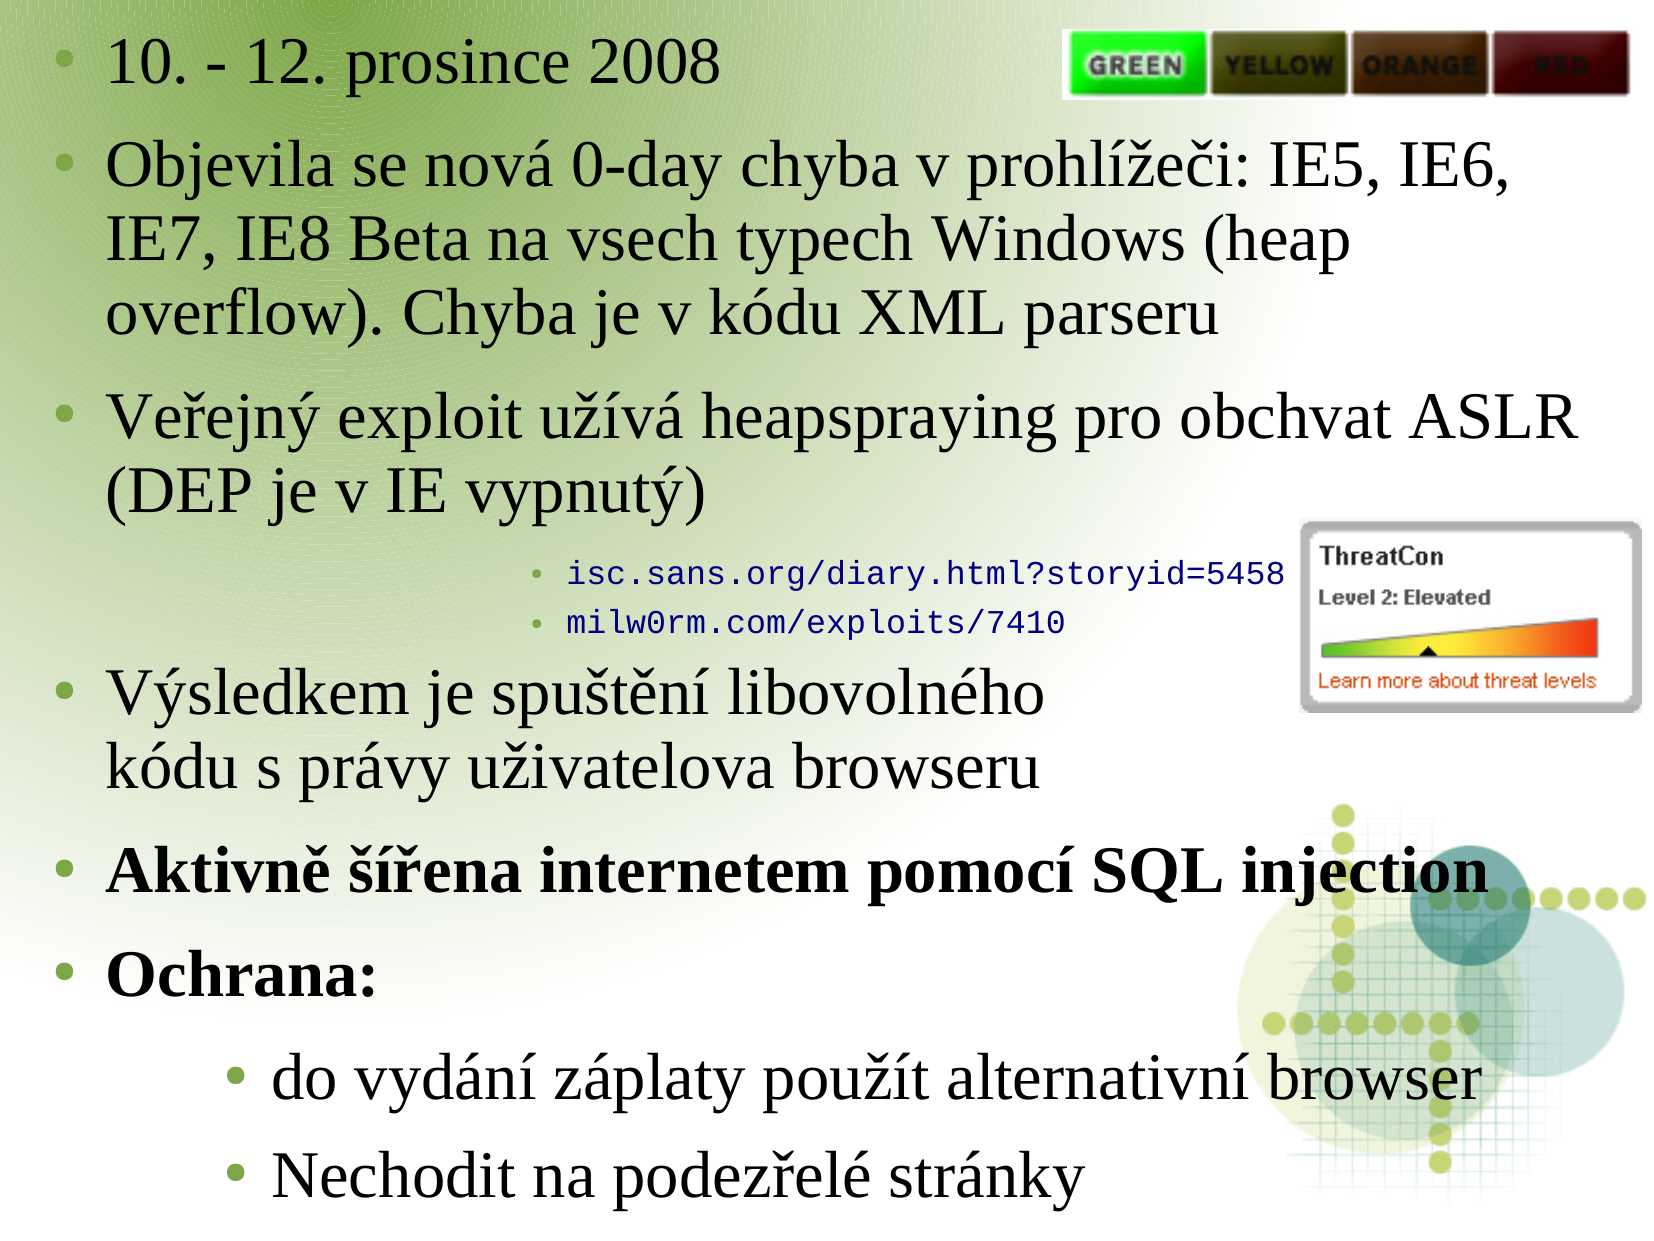

# 10. - 12. prosince 2008
Objevila se nová 0-day chyba v prohlížeči: IE5, IE6, IE7, IE8 Beta na vsech typech Windows (heap overflow). Chyba je v kódu XML parseru
Veřejný exploit užívá heapspraying pro obchvat ASLR
(DEP je v IE vypnutý)
isc.sans.org/diary.html?storyid=5458
milw0rm.com/exploits/7410
Výsledkem je spuštění libovolného
kódu s právy uživatelova browseru
Aktivně šířena internetem pomocí SQL injection
Ochrana:
do vydání záplaty použít alternativní browser
Nechodit na podezřelé stránky